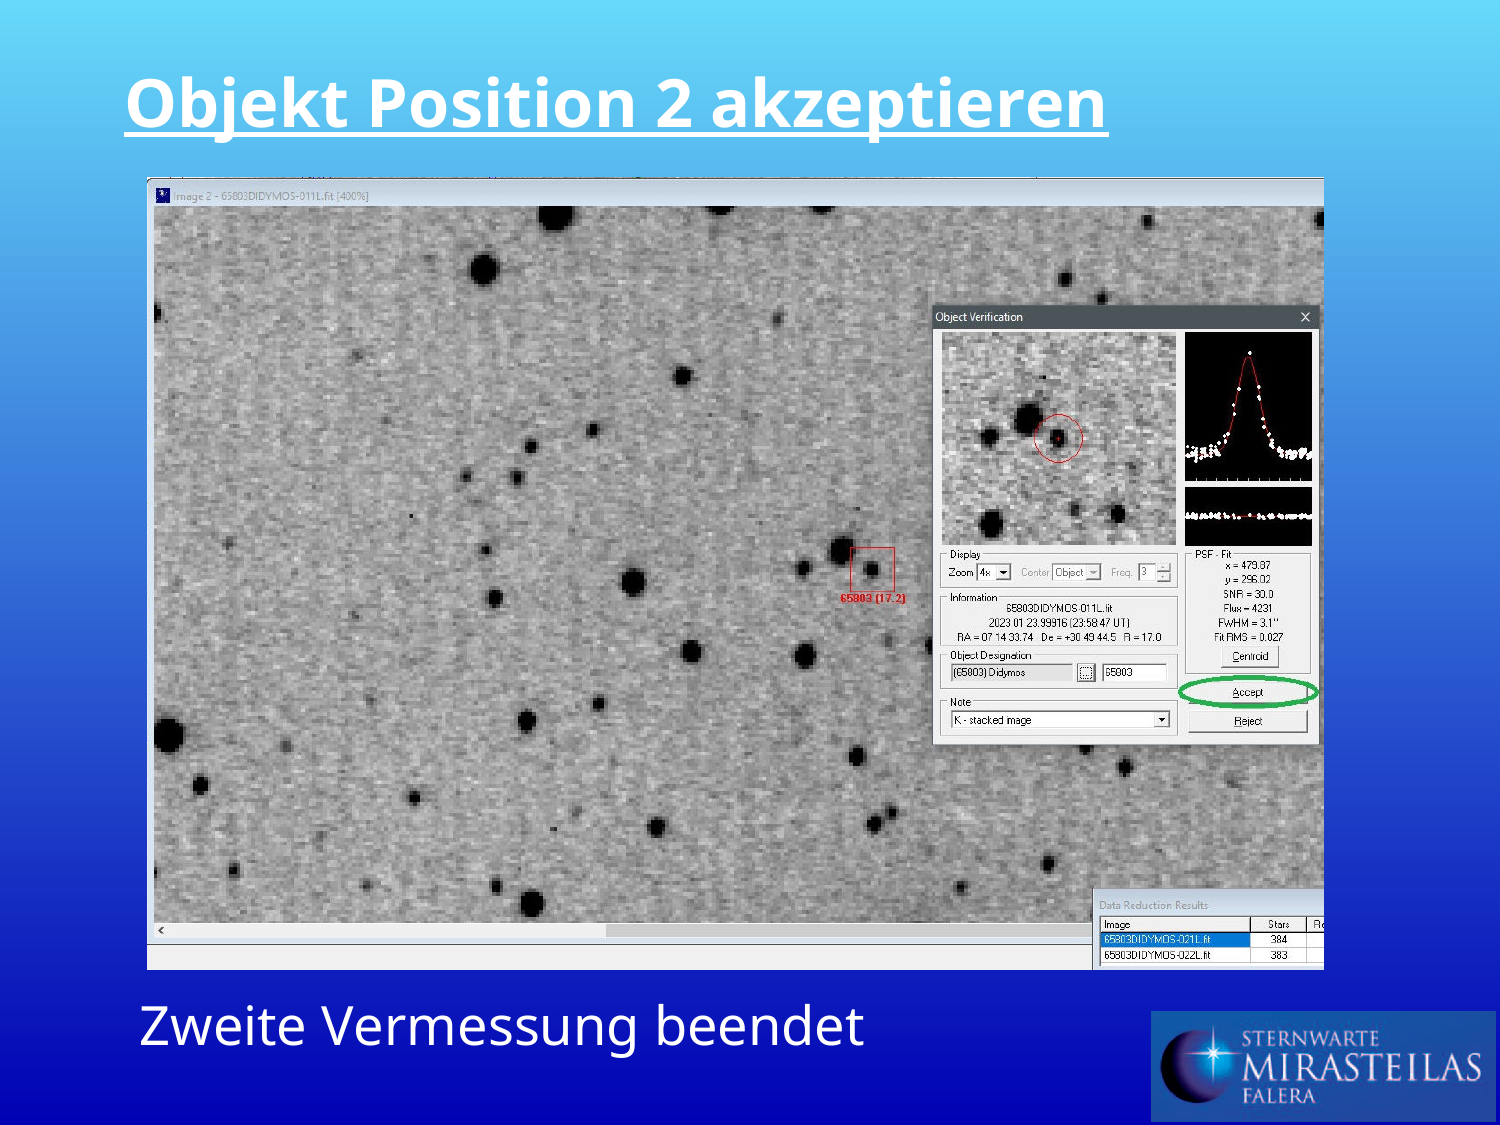

Objekt Position 2 akzeptieren
 Zweite Vermessung beendet